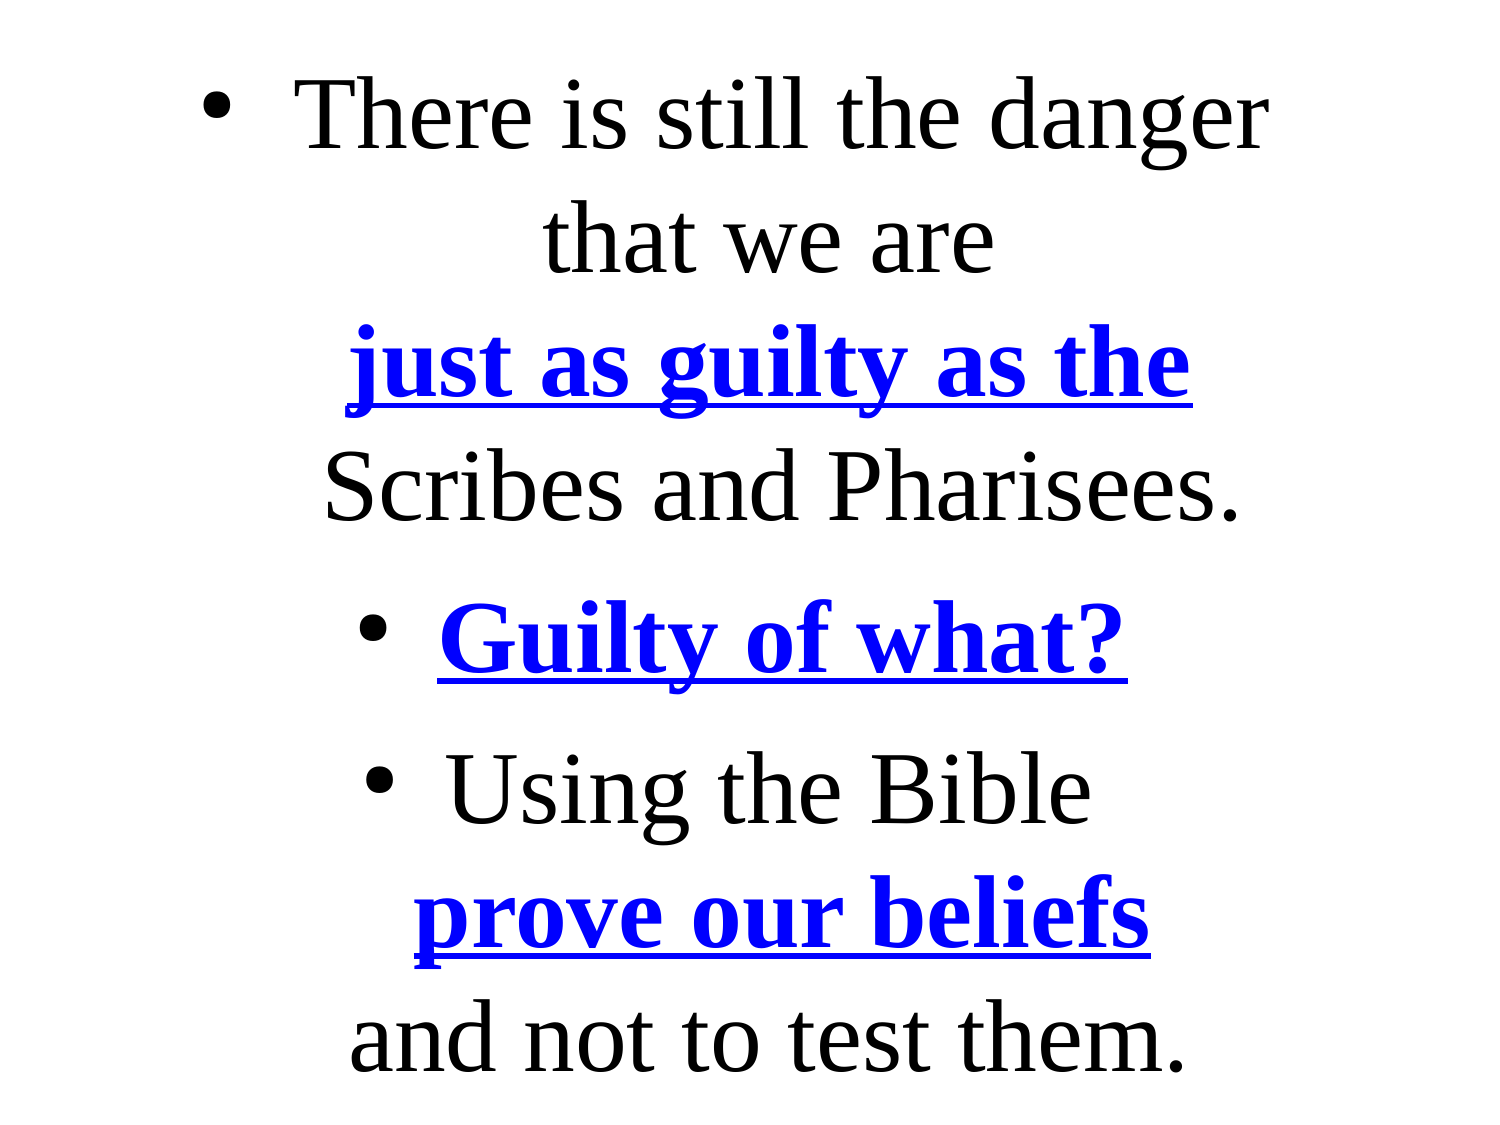

# There is still the danger that we are just as guilty as the Scribes and Pharisees.
Guilty of what?
Using the Bible
 prove our beliefs
and not to test them.